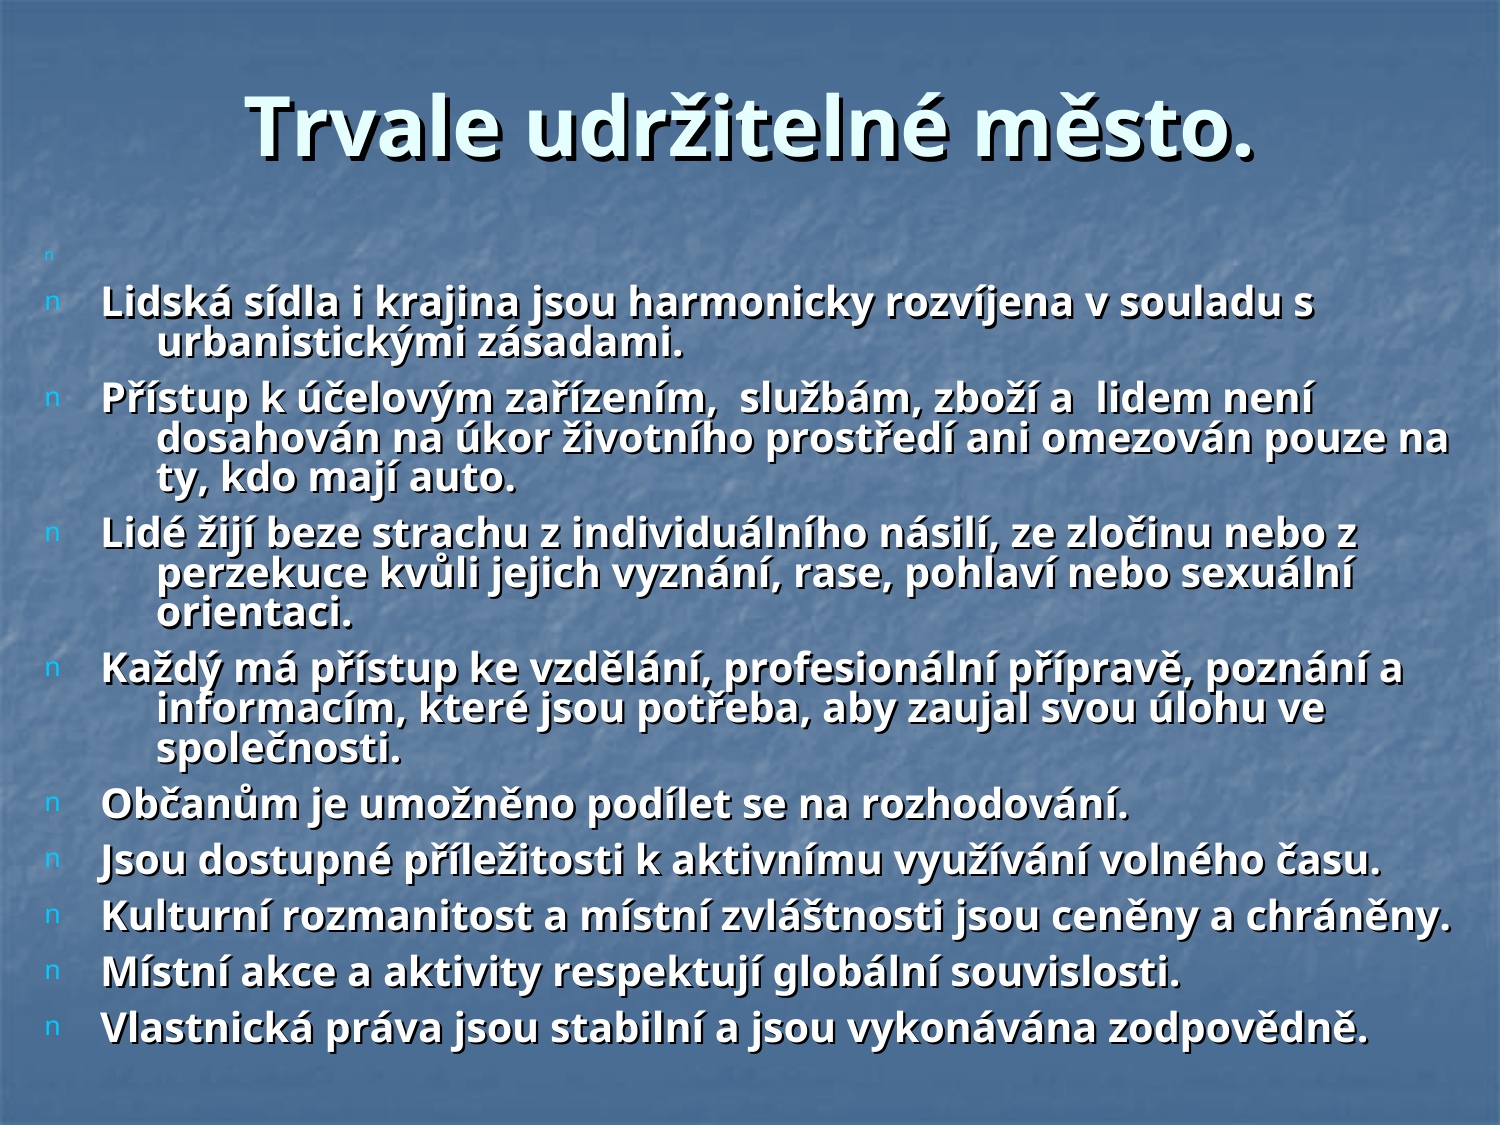

# Trvale udržitelné město.
Lidská sídla i krajina jsou harmonicky rozvíjena v souladu s urbanistickými zásadami.
Přístup k účelovým zařízením, službám, zboží a lidem není dosahován na úkor životního prostředí ani omezován pouze na ty, kdo mají auto.
Lidé žijí beze strachu z individuálního násilí, ze zločinu nebo z perzekuce kvůli jejich vyznání, rase, pohlaví nebo sexuální orientaci.
Každý má přístup ke vzdělání, profesionální přípravě, poznání a informacím, které jsou potřeba, aby zaujal svou úlohu ve společnosti.
Občanům je umožněno podílet se na rozhodování.
Jsou dostupné příležitosti k aktivnímu využívání volného času.
Kulturní rozmanitost a místní zvláštnosti jsou ceněny a chráněny.
Místní akce a aktivity respektují globální souvislosti.
Vlastnická práva jsou stabilní a jsou vykonávána zodpovědně.